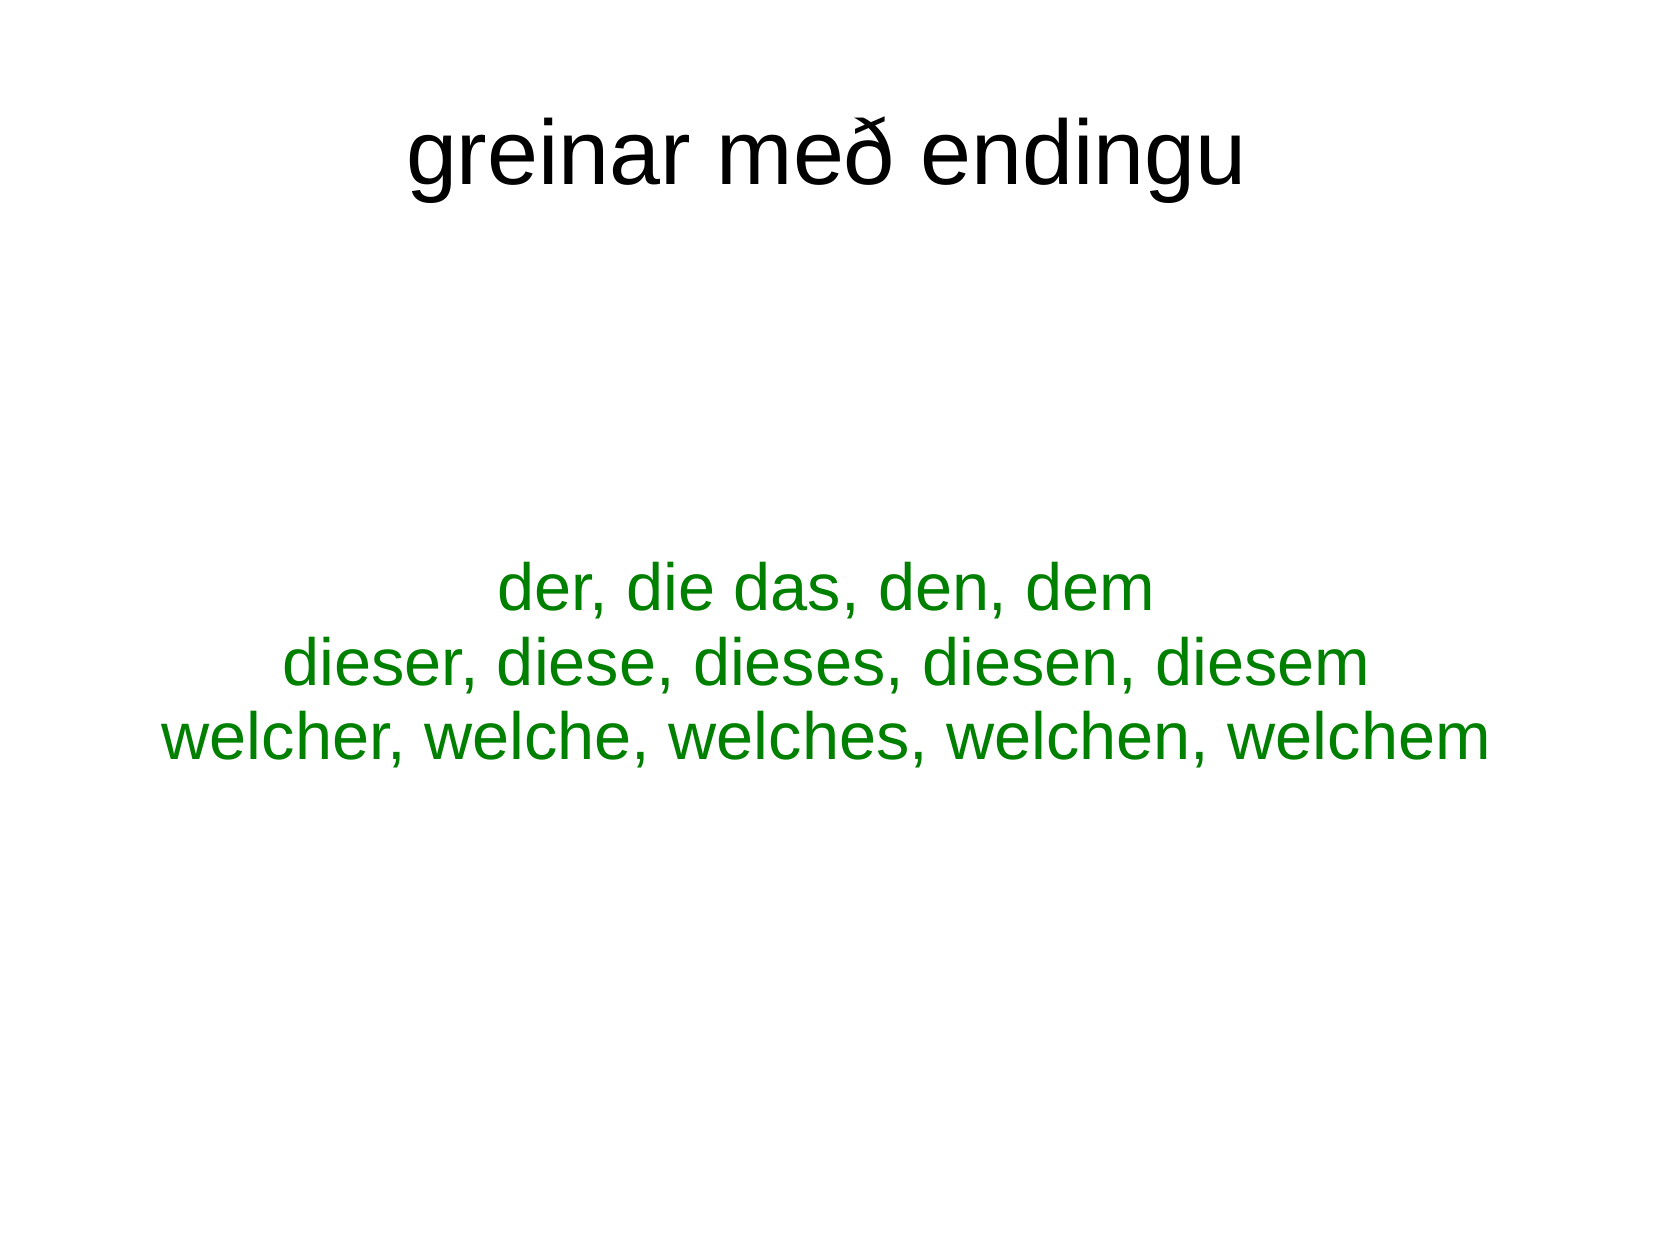

# greinar með endingu
der, die das, den, dem
dieser, diese, dieses, diesen, diesem
welcher, welche, welches, welchen, welchem